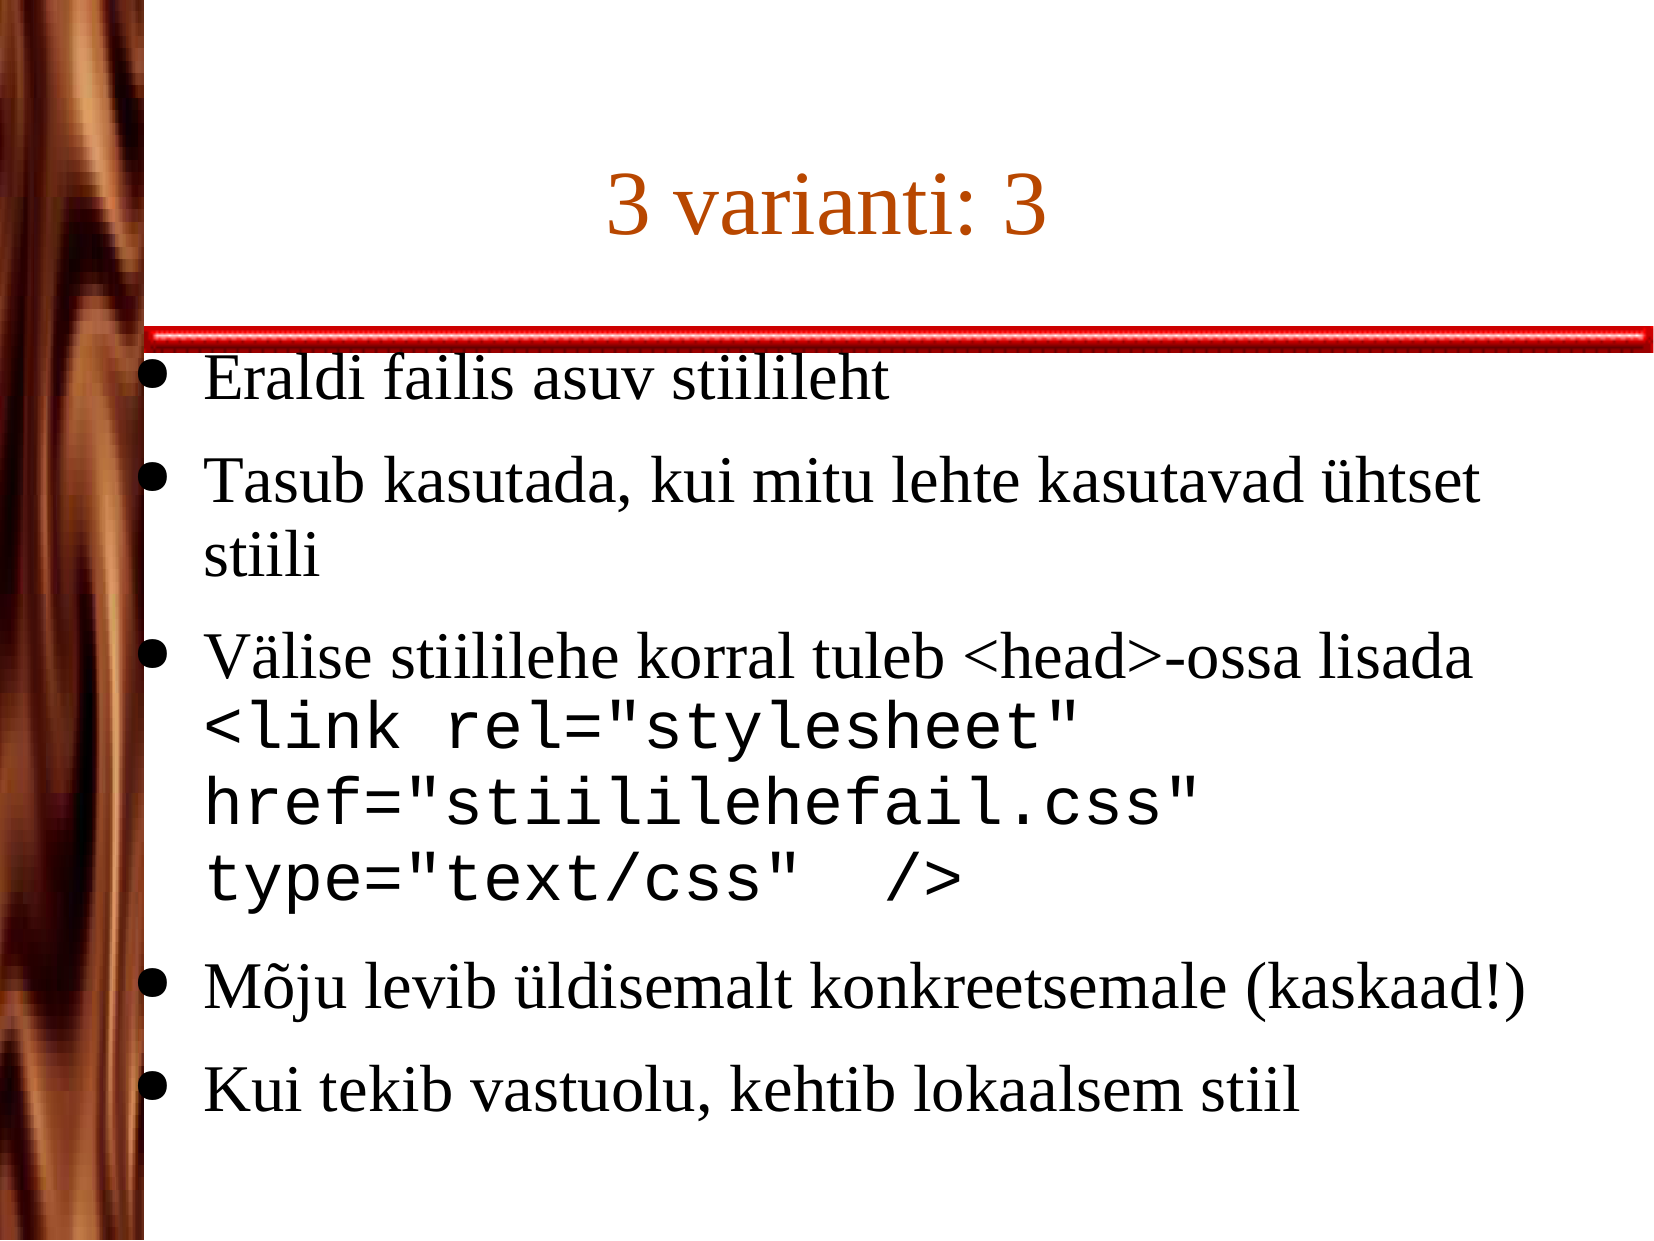

# 3 varianti: 3
Eraldi failis asuv stiilileht
Tasub kasutada, kui mitu lehte kasutavad ühtset stiili
Välise stiililehe korral tuleb <head>-ossa lisada
<link rel="stylesheet" href="stiililehefail.css" type="text/css" />
Mõju levib üldisemalt konkreetsemale (kaskaad!)
Kui tekib vastuolu, kehtib lokaalsem stiil